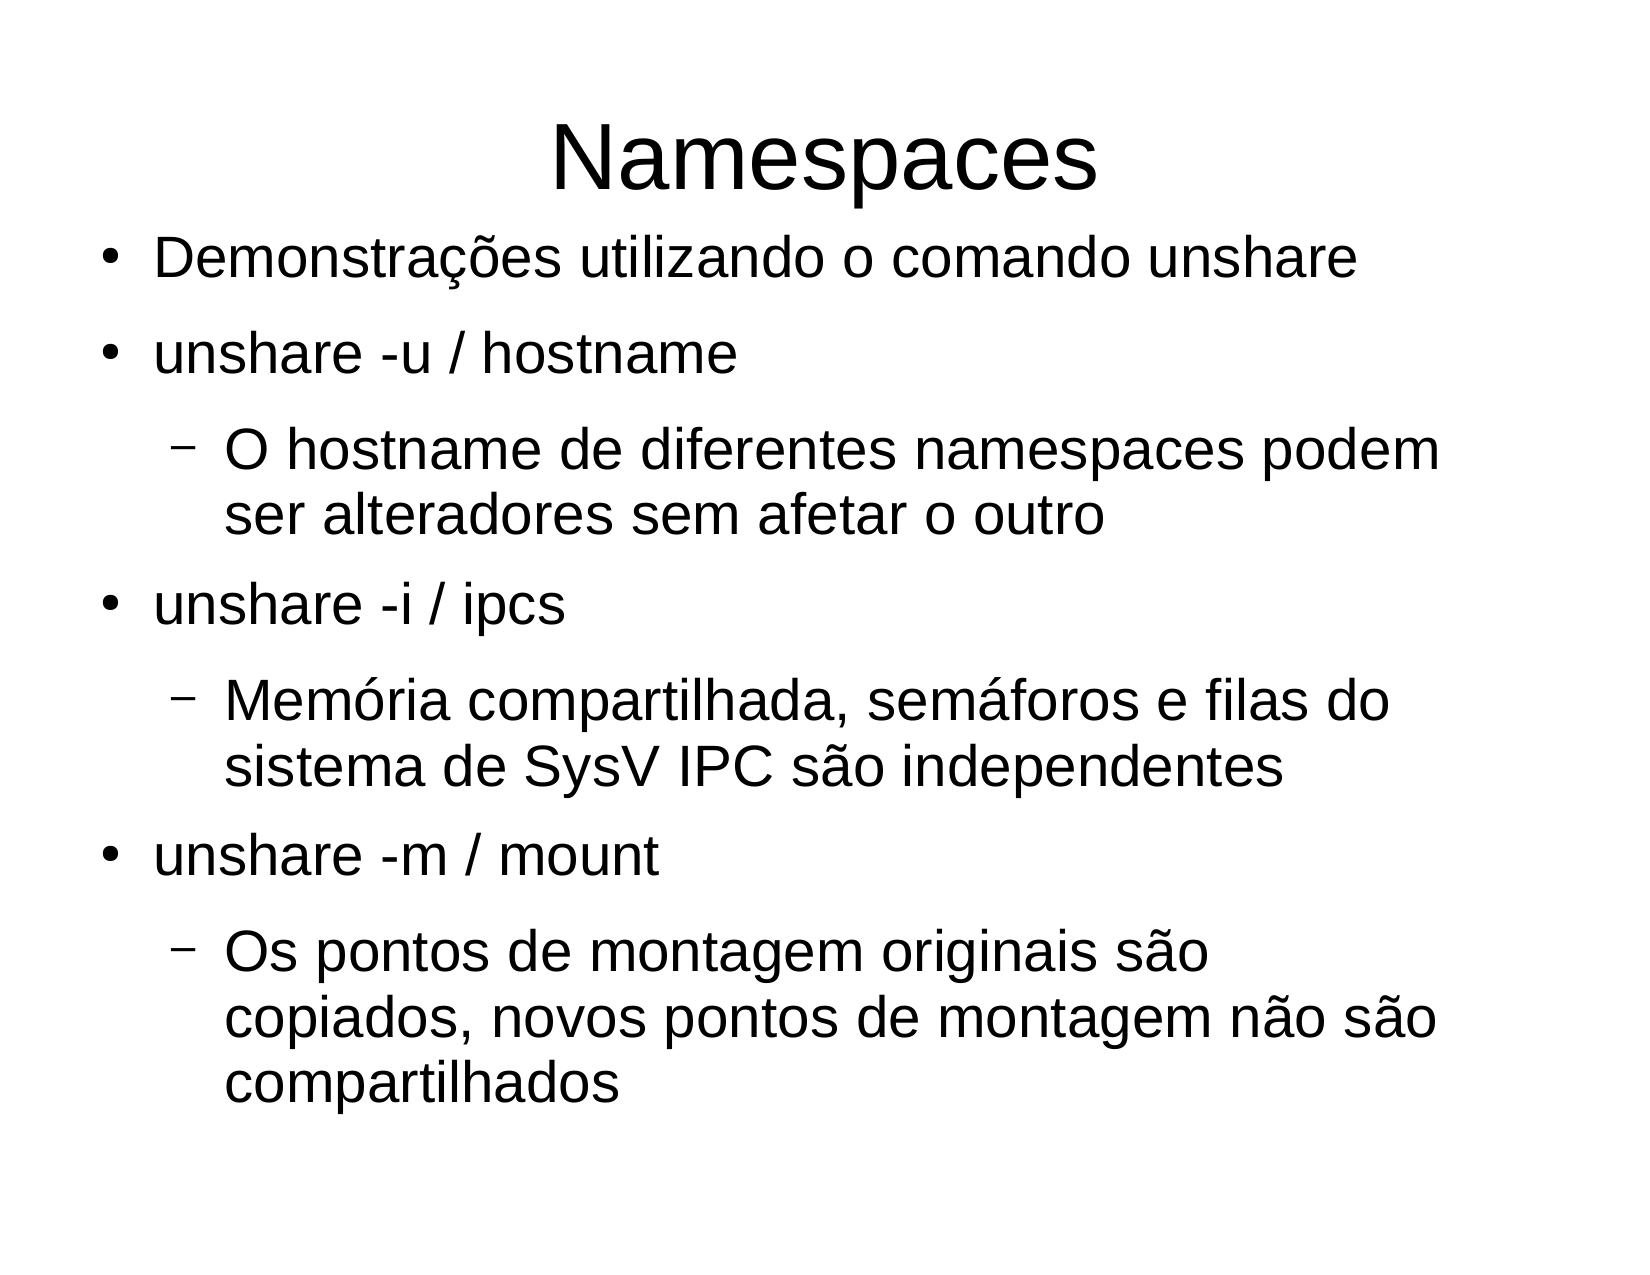

# Namespaces
Demonstrações utilizando o comando unshare
unshare -u / hostname
O hostname de diferentes namespaces podem ser alteradores sem afetar o outro
unshare -i / ipcs
Memória compartilhada, semáforos e filas do sistema de SysV IPC são independentes
unshare -m / mount
Os pontos de montagem originais são copiados, novos pontos de montagem não são compartilhados